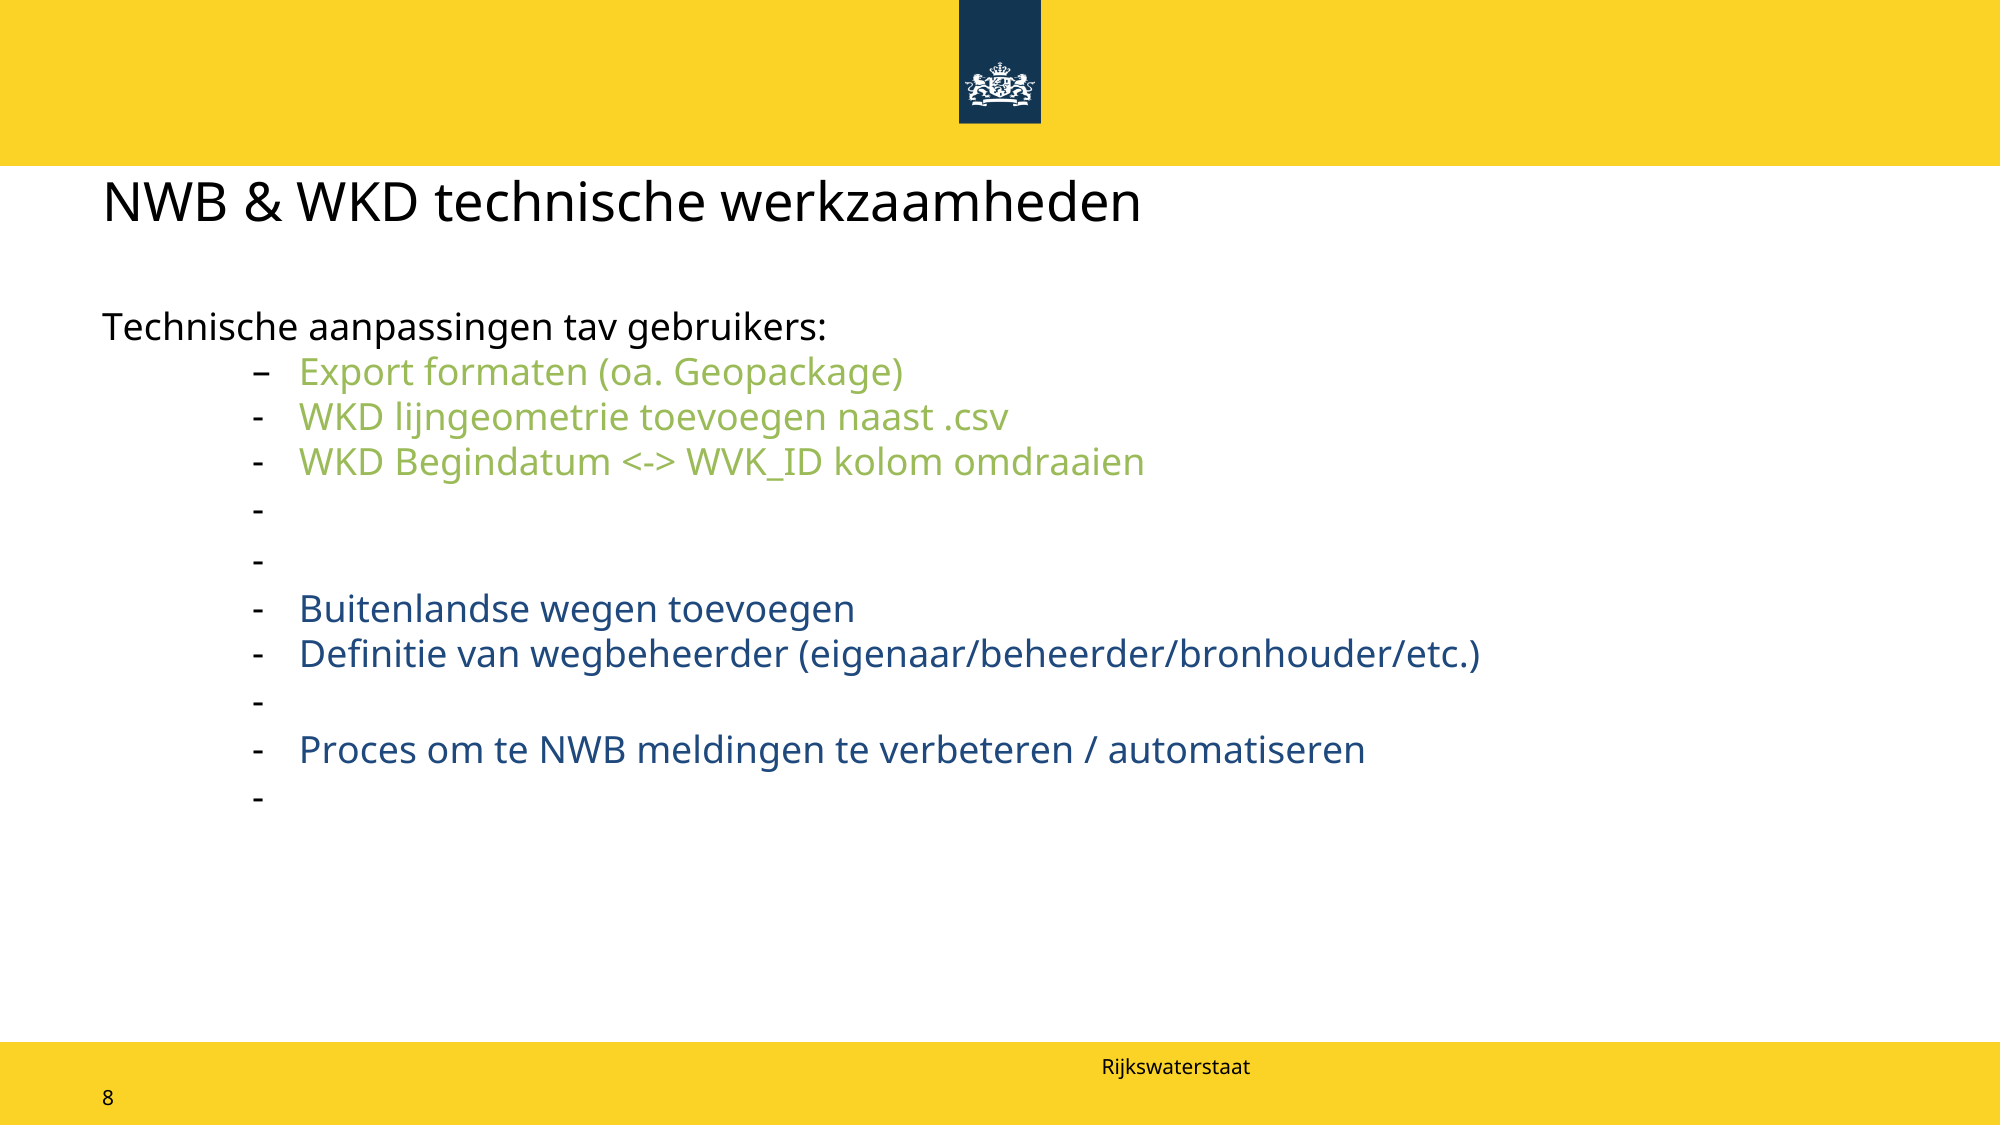

# NWB & WKD technische werkzaamheden
Technische aanpassingen tav gebruikers:
Export formaten (oa. Geopackage)
WKD lijngeometrie toevoegen naast .csv
WKD Begindatum <-> WVK_ID kolom omdraaien
Buitenlandse wegen toevoegen
Definitie van wegbeheerder (eigenaar/beheerder/bronhouder/etc.)
Proces om te NWB meldingen te verbeteren / automatiseren